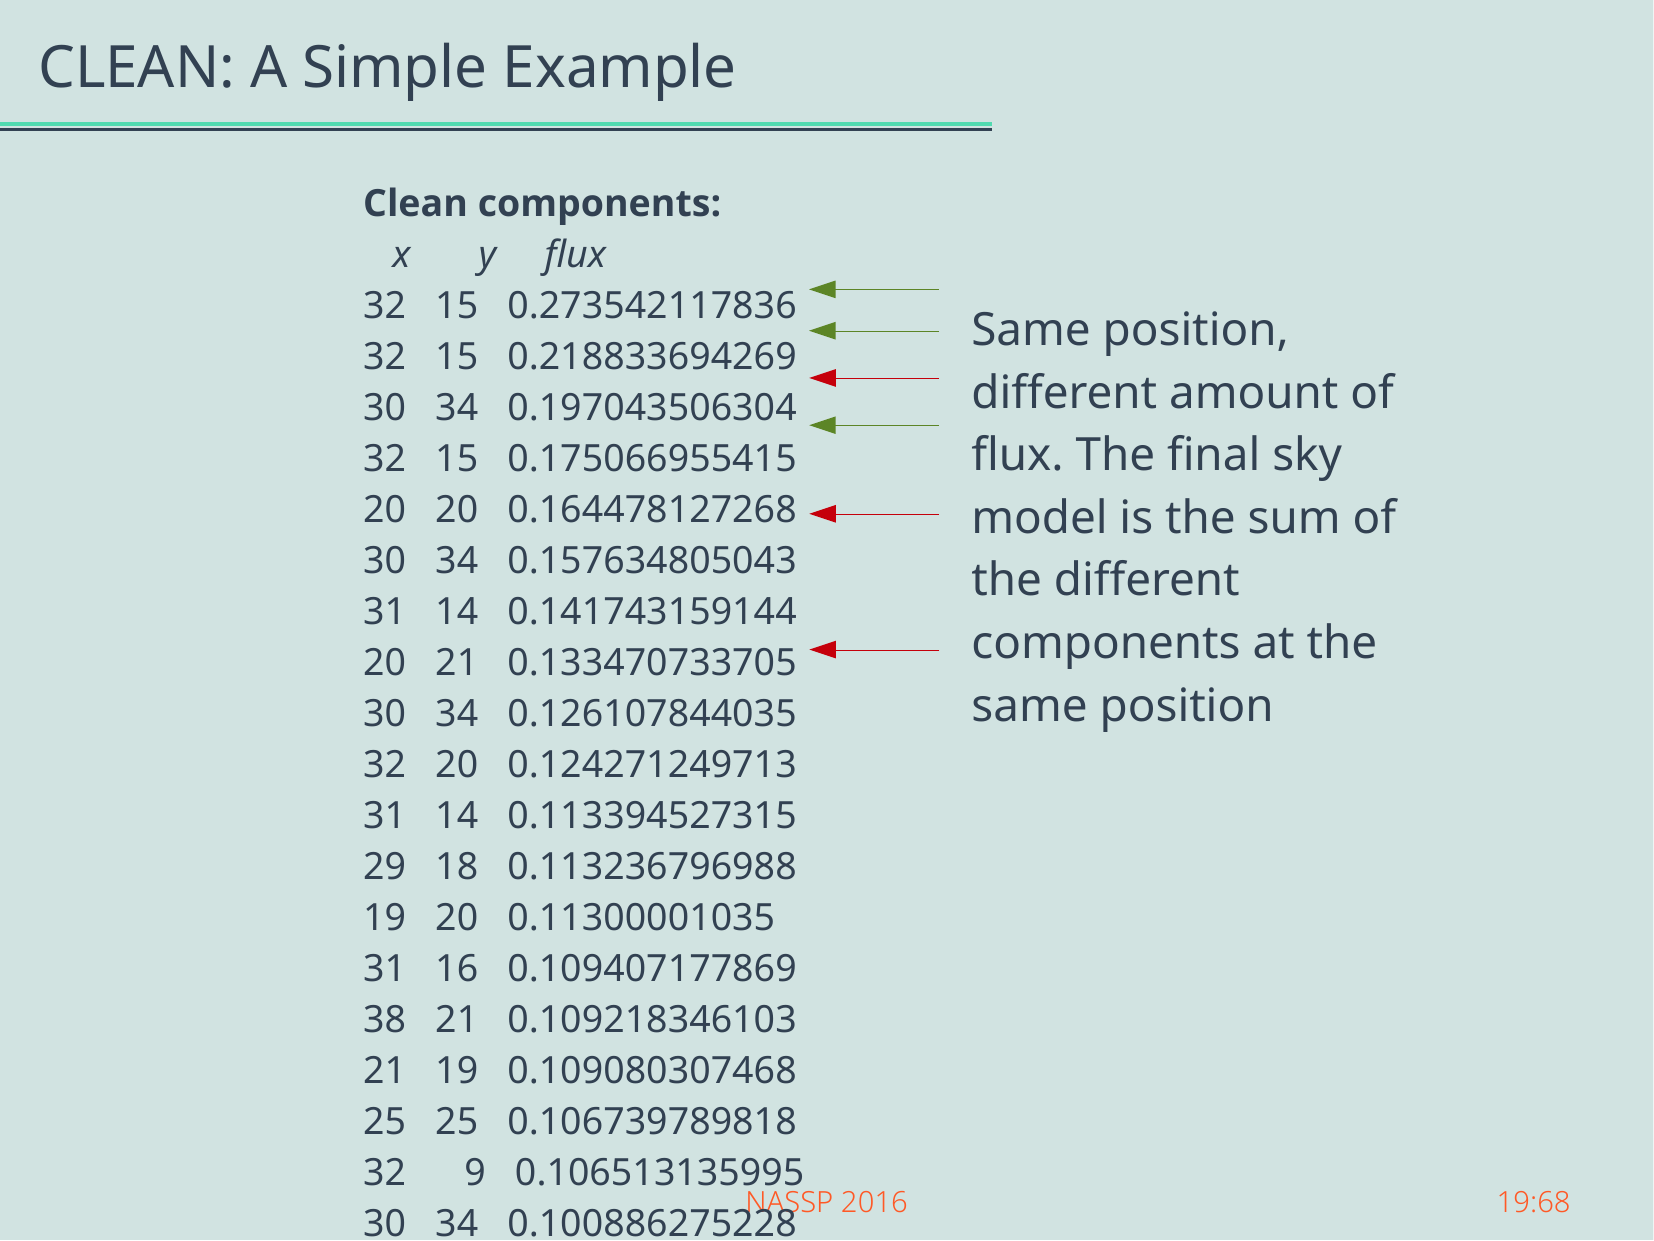

CLEAN: A Simple Example
Clean components:
 x y flux
32 15 0.273542117836
32 15 0.218833694269
30 34 0.197043506304
32 15 0.175066955415
20 20 0.164478127268
30 34 0.157634805043
31 14 0.141743159144
20 21 0.133470733705
30 34 0.126107844035
32 20 0.124271249713
31 14 0.113394527315
29 18 0.113236796988
19 20 0.11300001035
31 16 0.109407177869
38 21 0.109218346103
21 19 0.109080307468
25 25 0.106739789818
32 9 0.106513135995
30 34 0.100886275228
Same position, different amount of flux. The final sky model is the sum of the different components at the same position
NASSP 2016
19